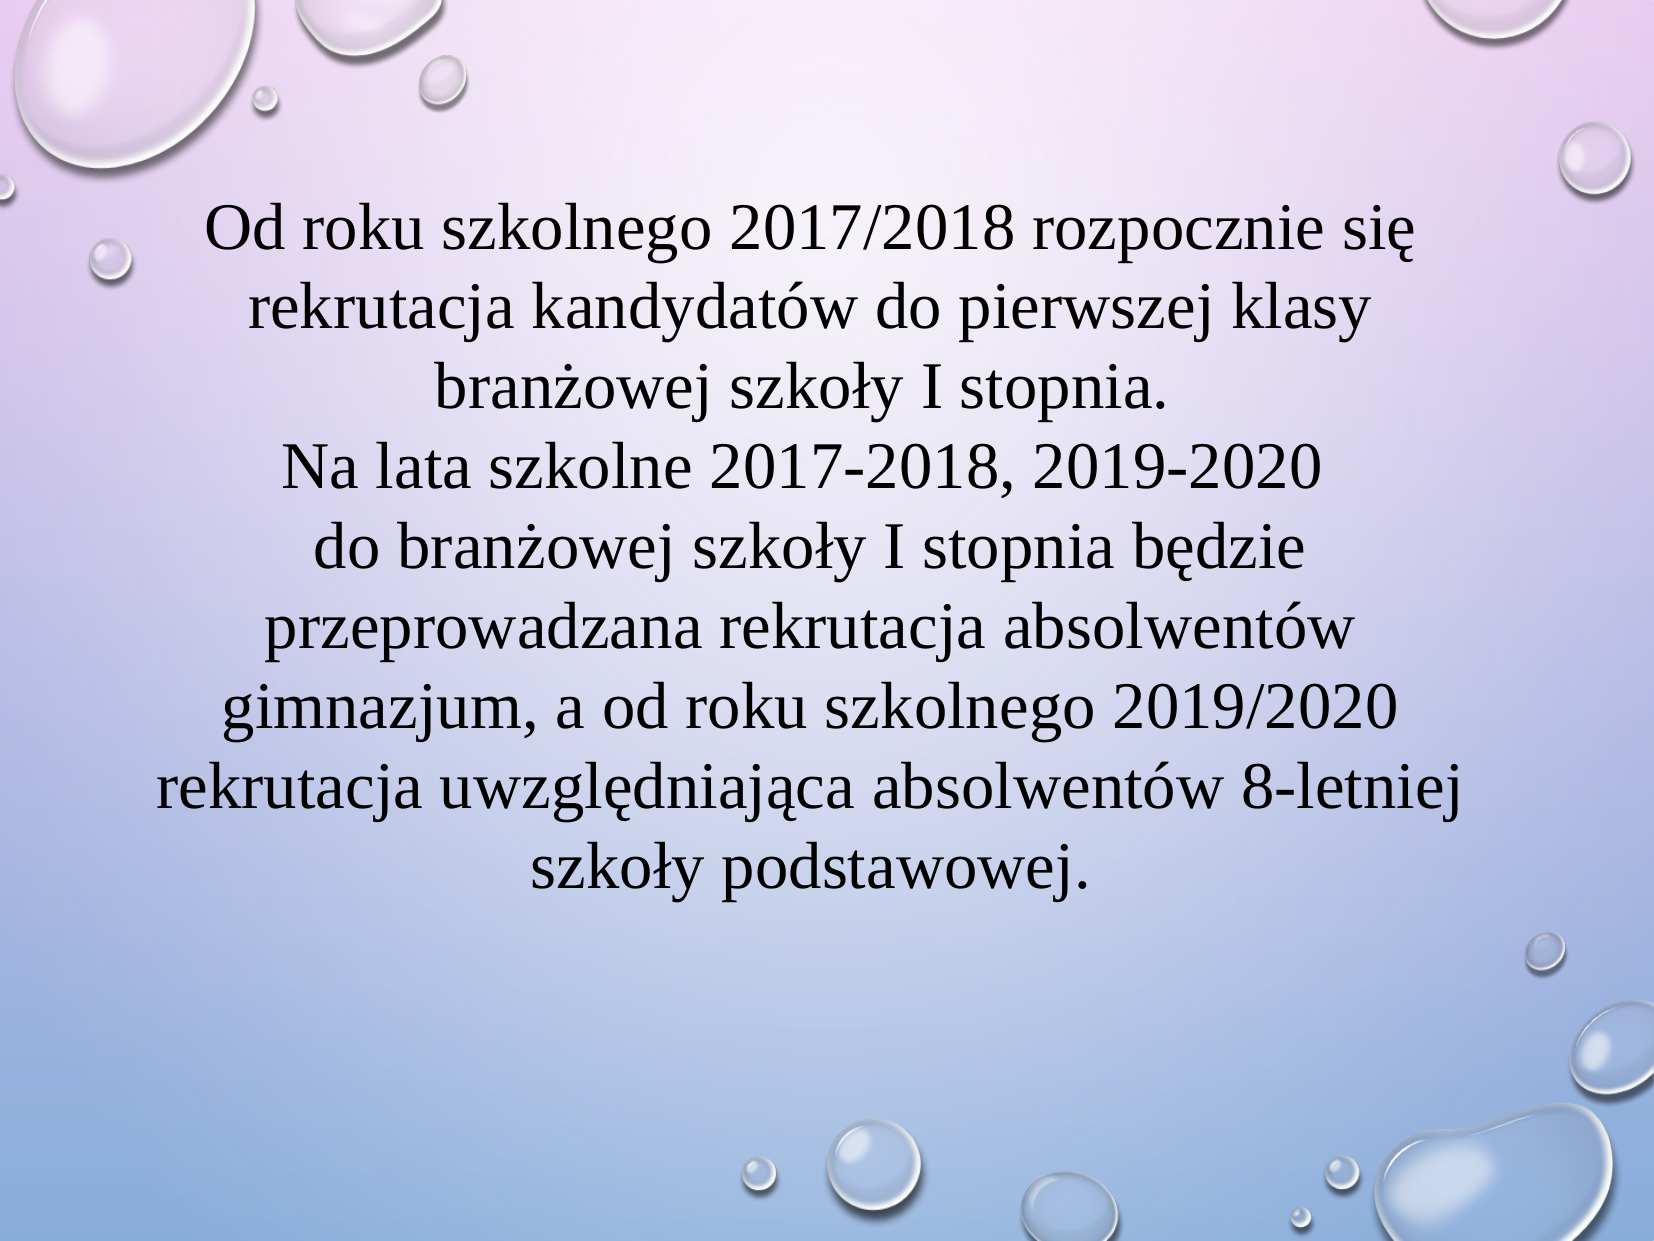

Od roku szkolnego 2017/2018 rozpocznie się rekrutacja kandydatów do pierwszej klasy branżowej szkoły I stopnia.
Na lata szkolne 2017-2018, 2019-2020
do branżowej szkoły I stopnia będzie przeprowadzana rekrutacja absolwentów gimnazjum, a od roku szkolnego 2019/2020 rekrutacja uwzględniająca absolwentów 8-letniej szkoły podstawowej.